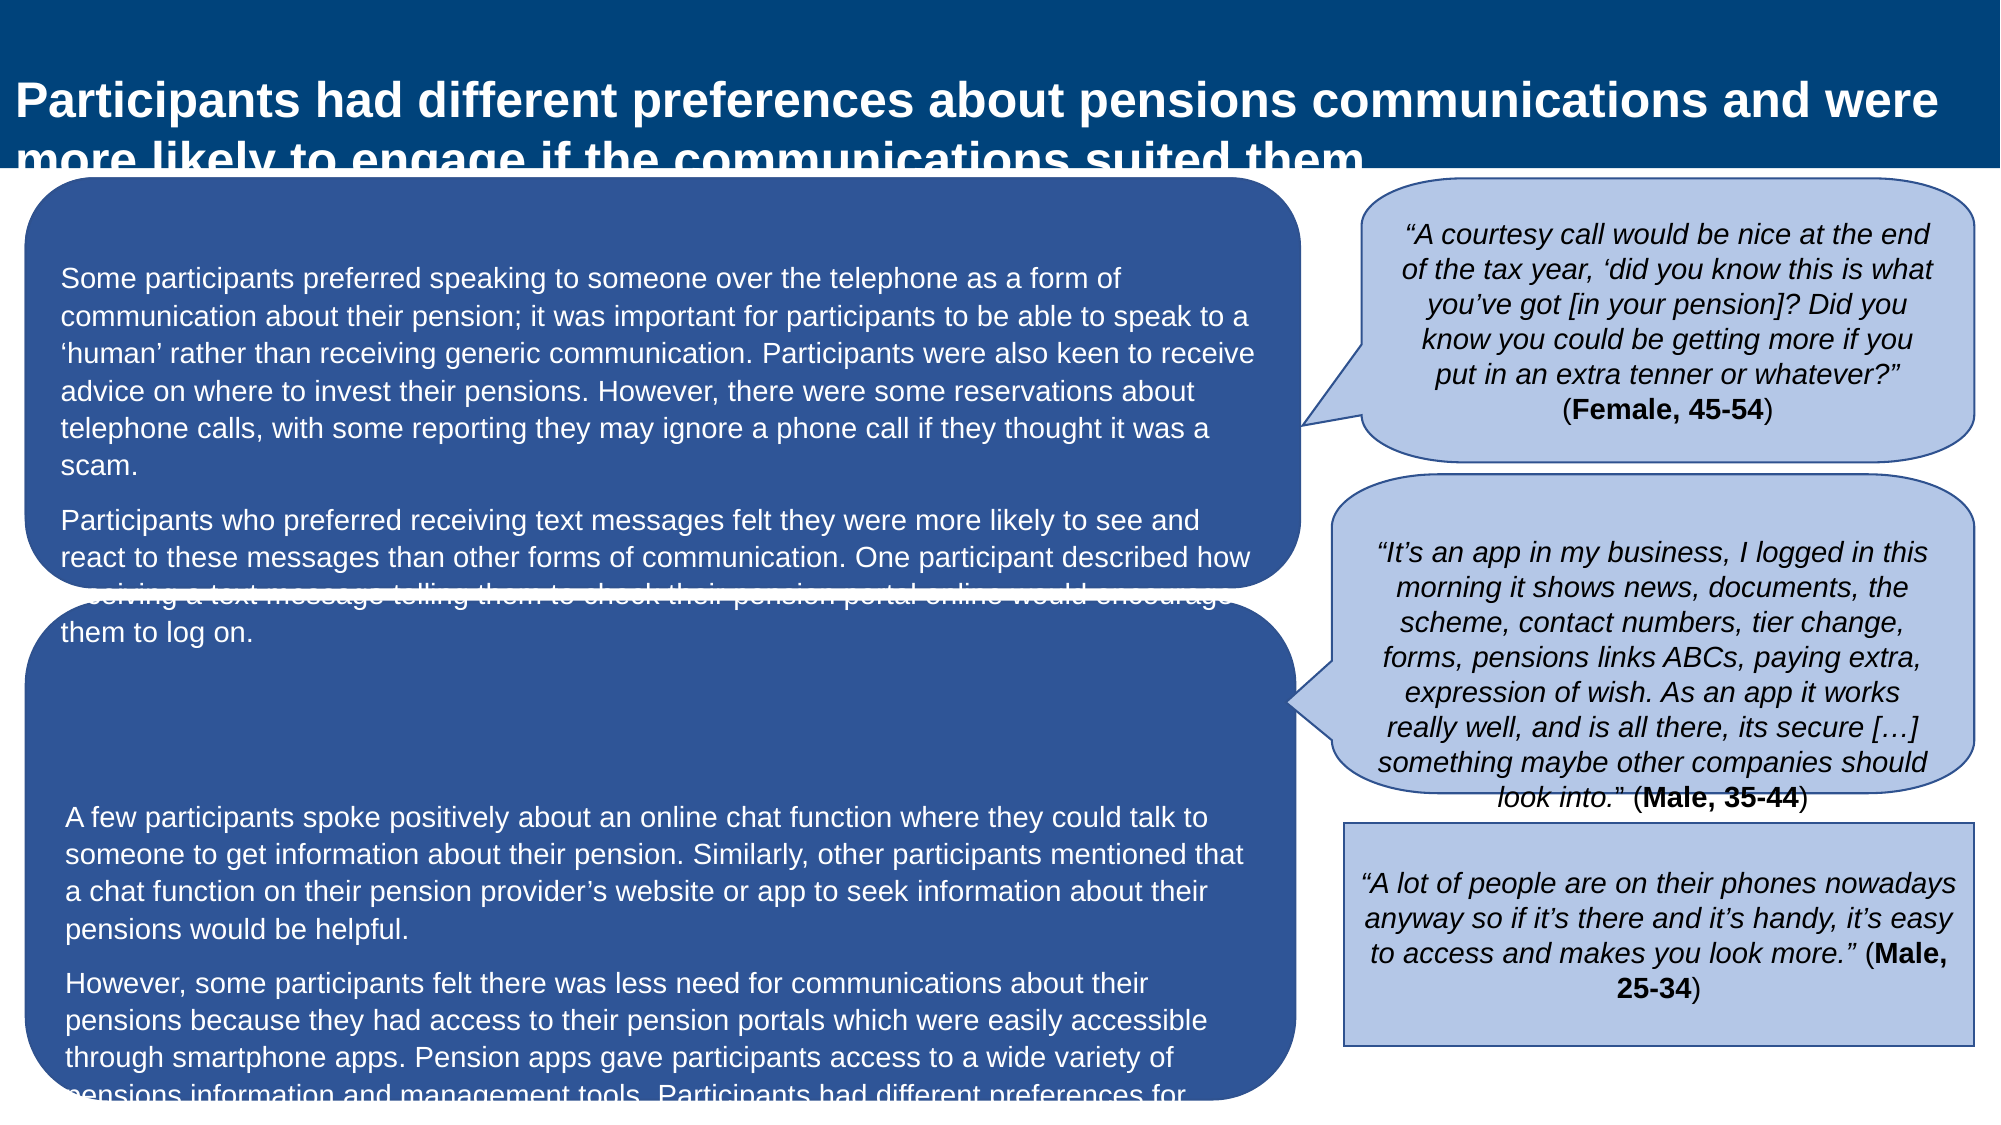

Participants had different preferences about pensions communications and were more likely to engage if the communications suited them
Some participants preferred speaking to someone over the telephone as a form of communication about their pension, it was important for participants to be able to speak to a ‘human’ rather than receiving generic communication. Participants were also keen to receive advice on where to invest their pensions. However, there were some reservations about telephone calls, with some reporting they may ignore a phone call if they thought it was a scam.
Participants who preferred receiving text messages felt they were more likely to see and react to these messages. One participant described how receiving a text message telling them to check their pension portal online would encourage them to log on.
Some participants preferred speaking to someone over the telephone as a form of communication about their pension; it was important for participants to be able to speak to a ‘human’ rather than receiving generic communication. Participants were also keen to receive advice on where to invest their pensions. However, there were some reservations about telephone calls, with some reporting they may ignore a phone call if they thought it was a scam.
Participants who preferred receiving text messages felt they were more likely to see and react to these messages than other forms of communication. One participant described how receiving a text message telling them to check their pension portal online would encourage them to log on.
“A courtesy call would be nice at the end of the tax year, ‘did you know this is what you’ve got [in your pension]? Did you know you could be getting more if you put in an extra tenner or whatever?” (Female, 45-54)
“It’s an app in my business, I logged in this morning it shows news, documents, the scheme, contact numbers, tier change, forms, pensions links ABCs, paying extra, expression of wish. As an app it works really well, and is all there, its secure […] something maybe other companies should look into.” (Male, 35-44)
A few participants spoke positively about an online chat function where they could talk to someone to get information about their pension. Similarly, other participants mentioned that a chat function on their pension provider’s website or app to seek information about their pensions would be helpful.
However, some participants felt there was less need for communications about their pensions because they had access to their pension portals which were easily accessible through smartphone apps. Pension apps gave participants access to a wide variety of pensions information and management tools. Participants had different preferences for types of pensions communications but there were no clear patterns across age, gender or income. This suggests that the types of pensions communications that providers use should be tailored to individual needs to ensure the highest levels of engagement.
# “A lot of people are on their phones nowadays anyway so if it’s there and it’s handy, it’s easy to access and makes you look more.” (Male, 25-34)